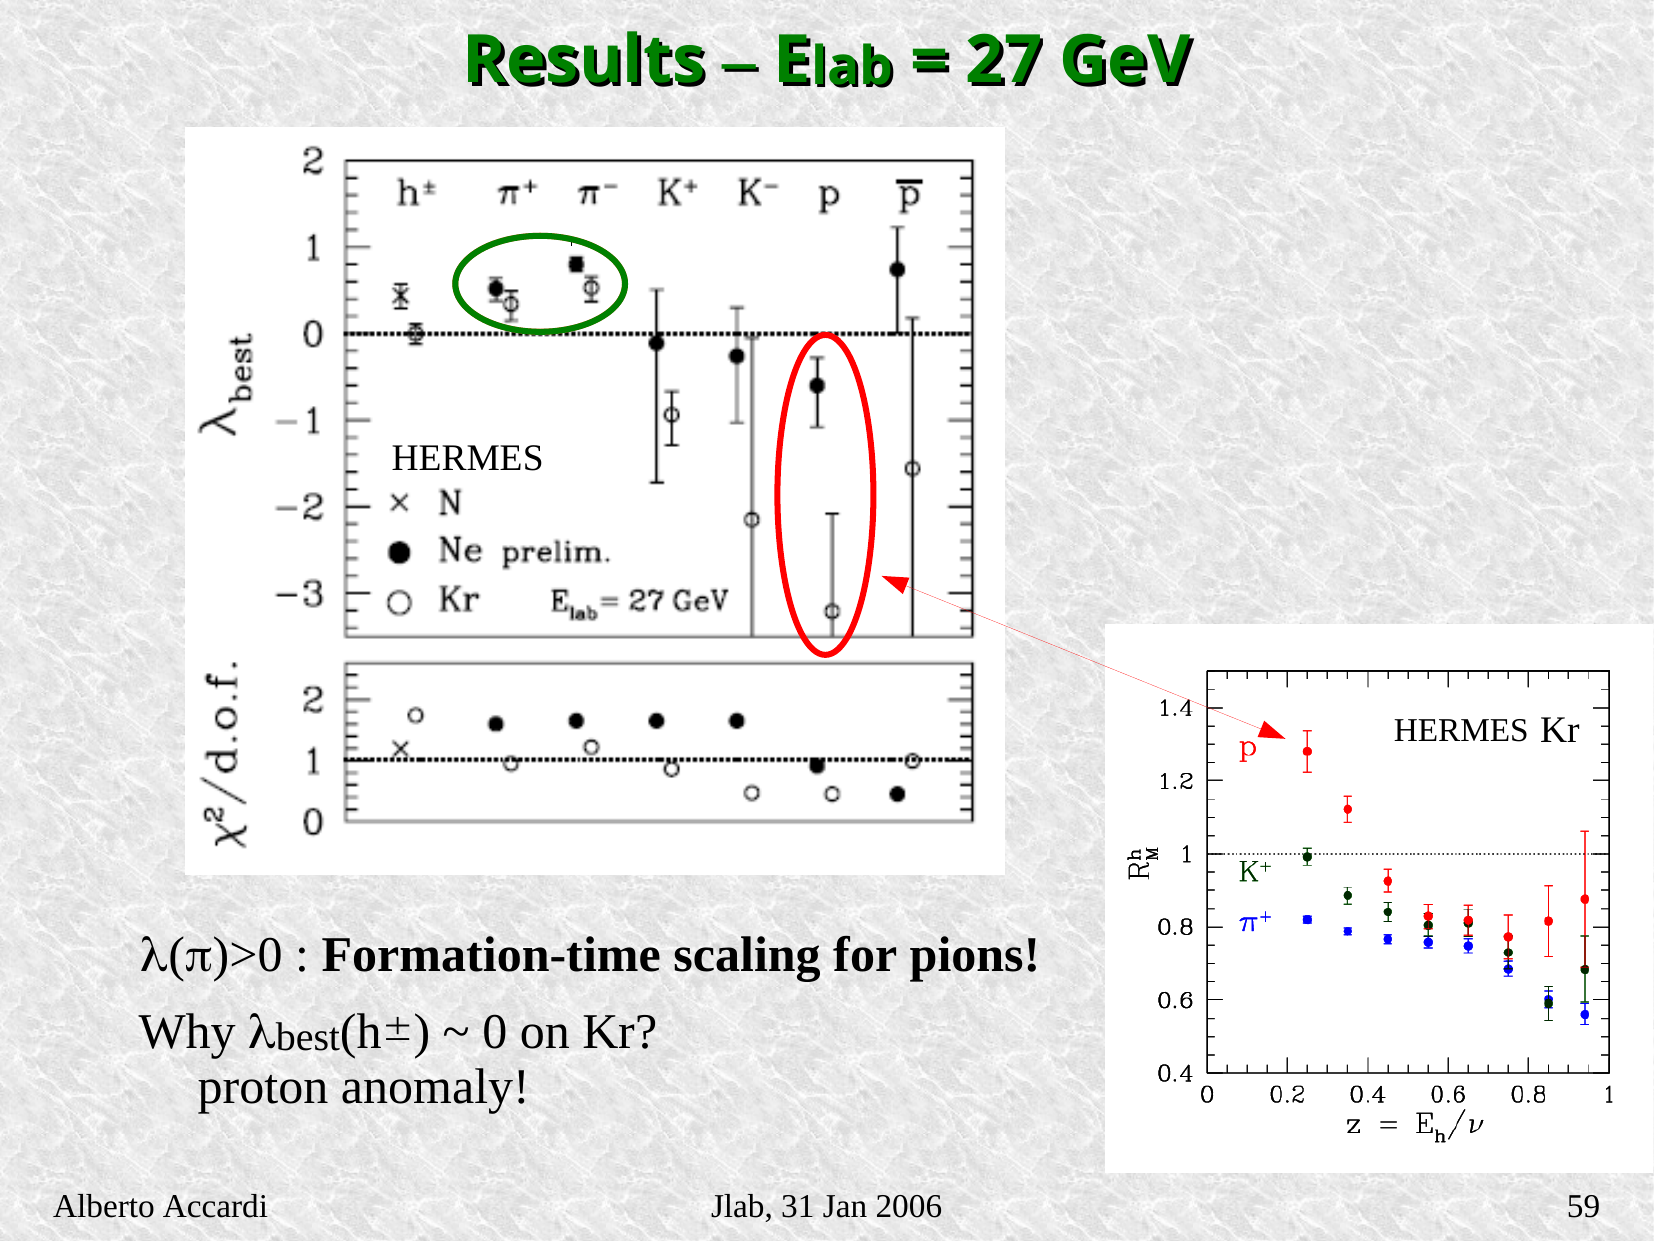

Results – Elab = 27 GeV
HERMES
Kr
HERMES
Why lbest(h) ~ 0 on Kr?
proton anomaly!
l(p)>0 : Formation-time scaling for pions!
Alberto Accardi
Hot Quarks 2006
59